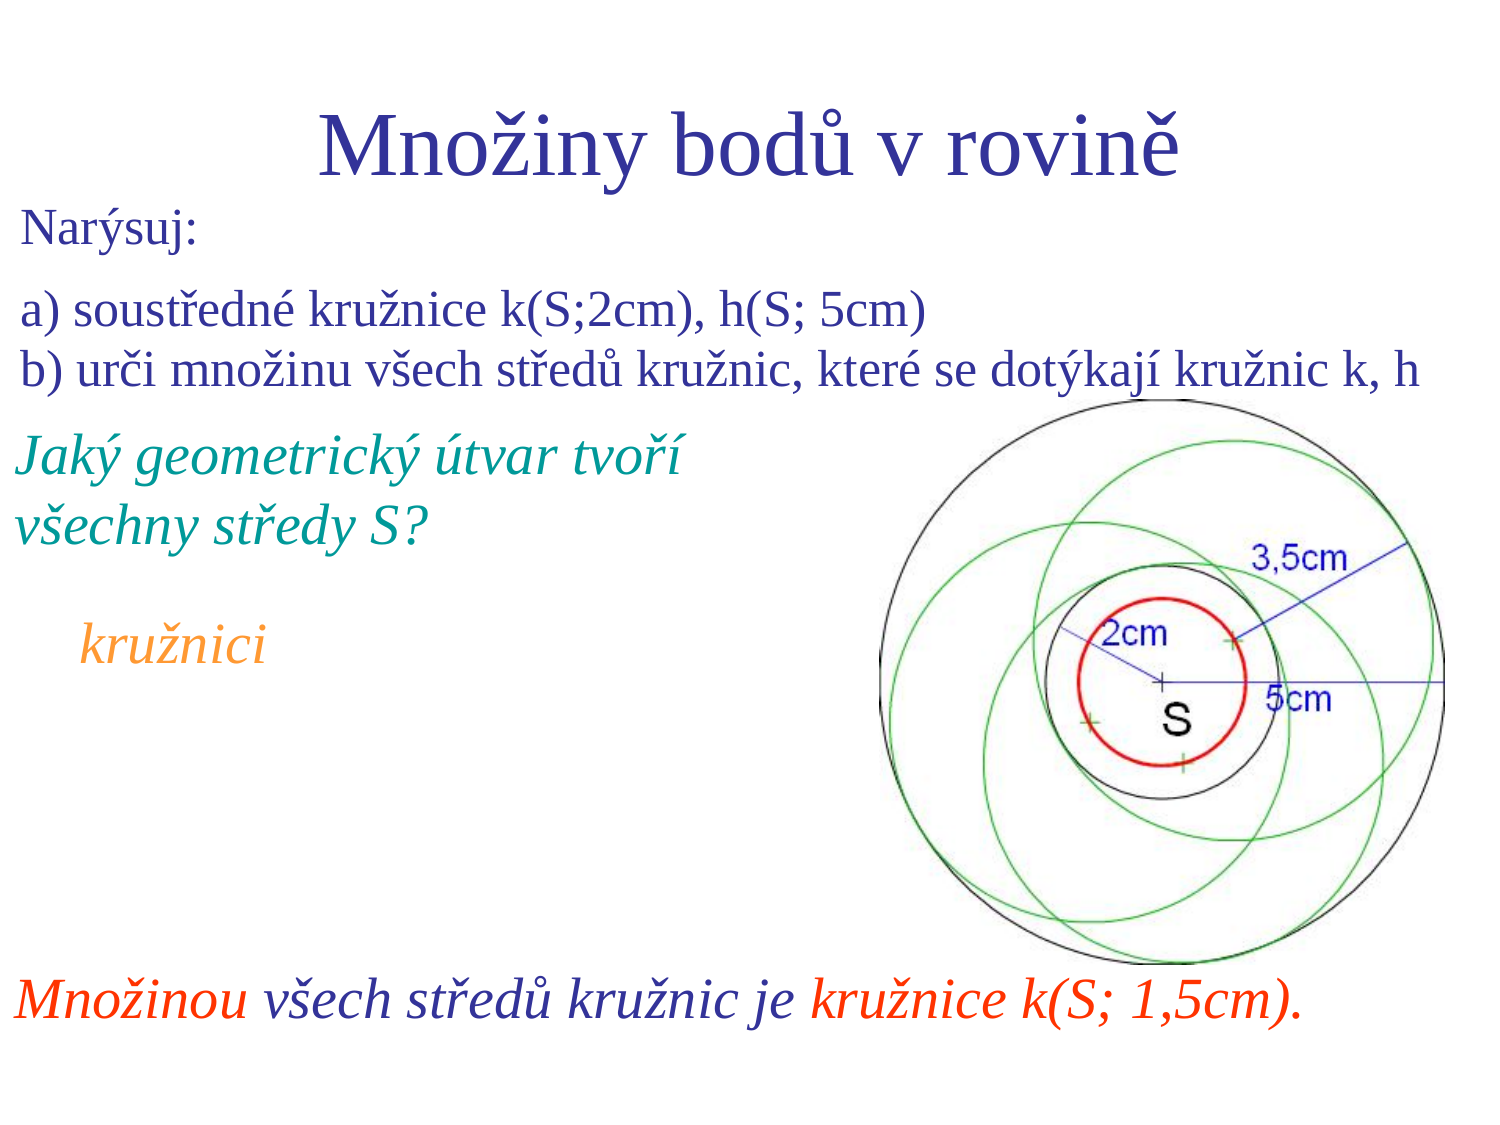

# Množiny bodů v rovině
Narýsuj:
a) soustředné kružnice k(S;2cm), h(S; 5cm)
b) urči množinu všech středů kružnic, které se dotýkají kružnic k, h
Jaký geometrický útvar tvoří všechny středy S?
kružnici
Množinou všech středů kružnic je kružnice k(S; 1,5cm).